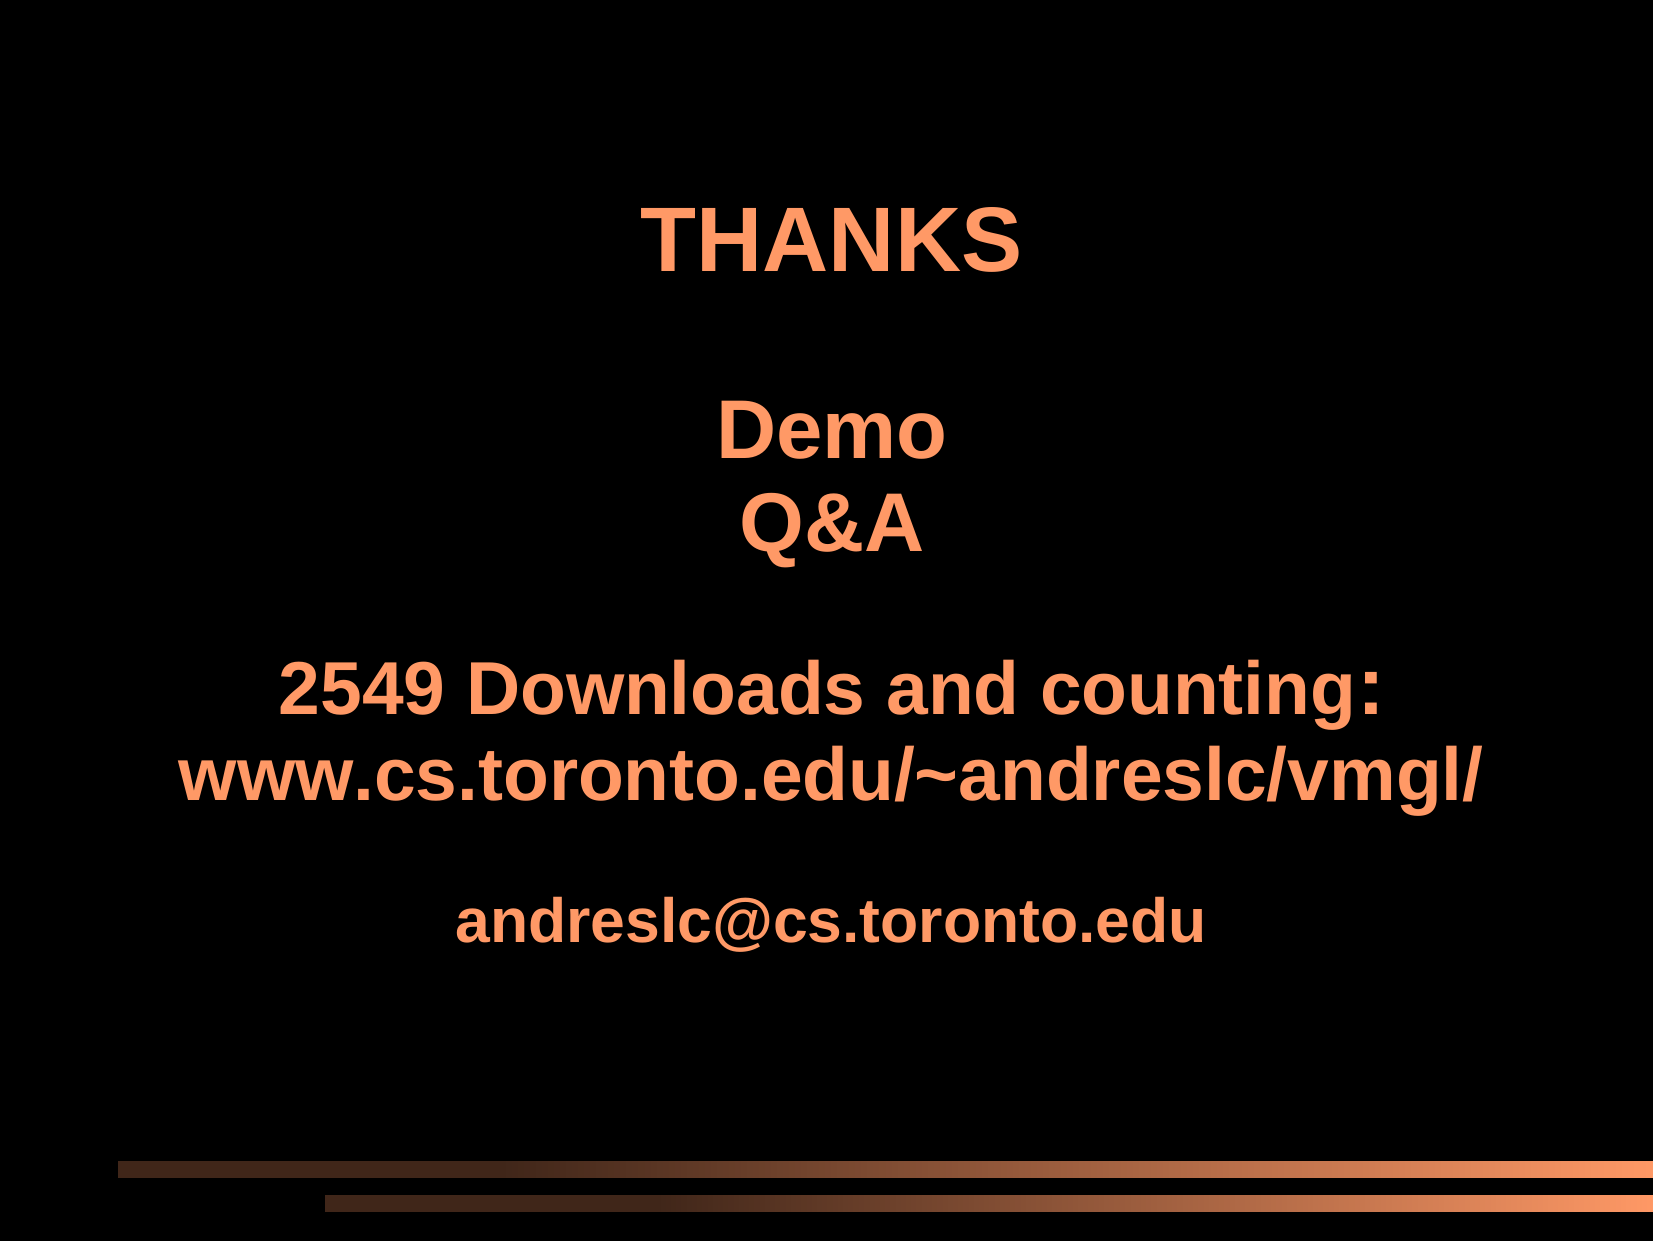

# THANKS Demo Q&A 2549 Downloads and counting: www.cs.toronto.edu/~andreslc/vmgl/ andreslc@cs.toronto.edu